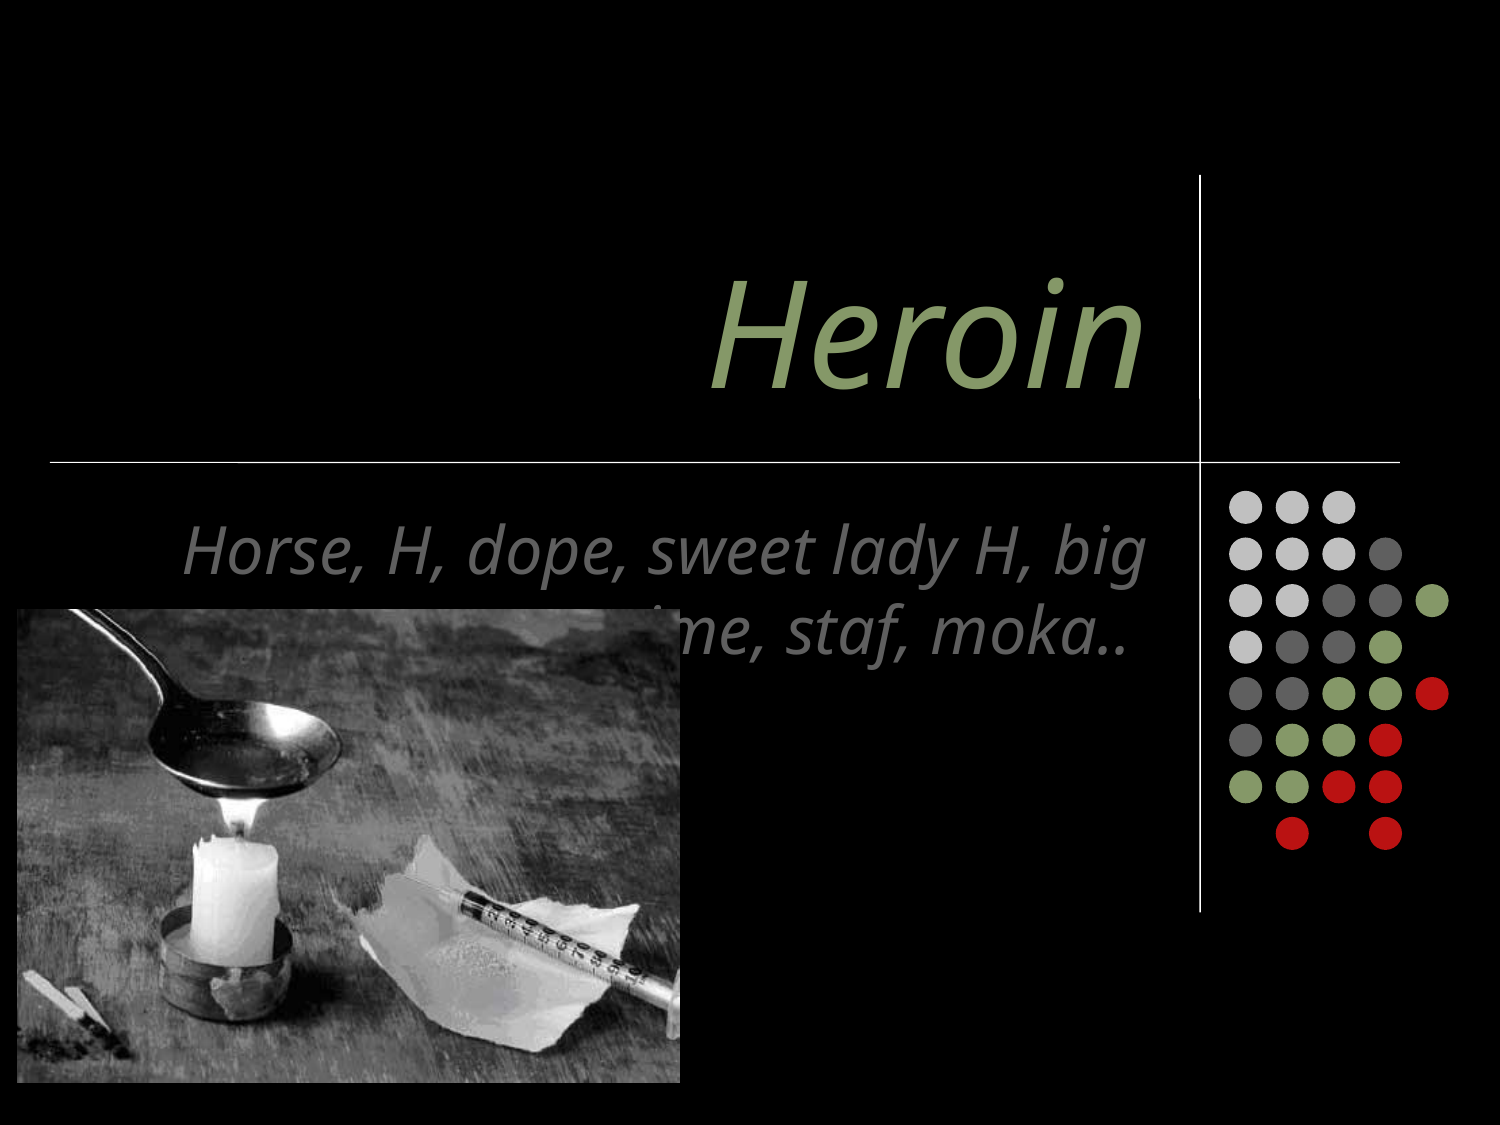

# Heroin
Horse, H, dope, sweet lady H, big time, staf, moka..